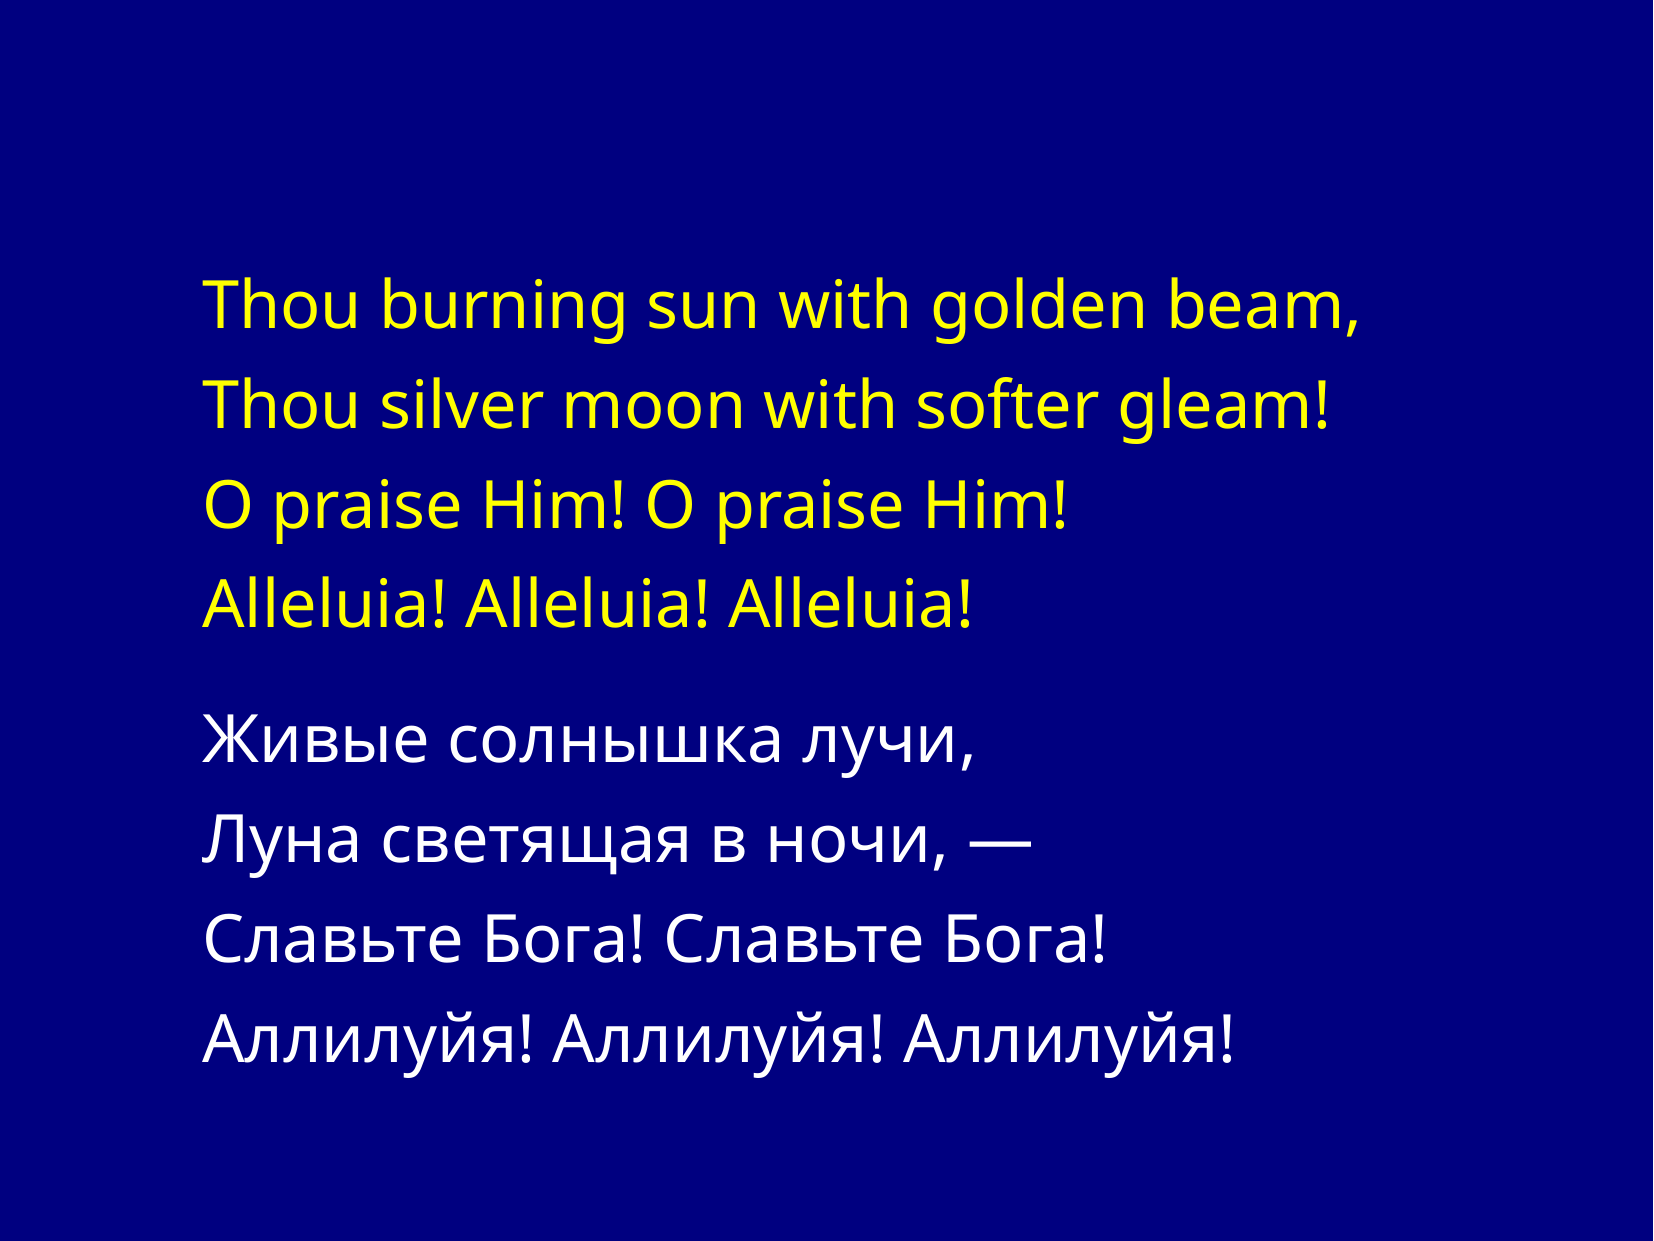

Thou burning sun with golden beam,
	Thou silver moon with softer gleam!
	O praise Him! O praise Him!
	Alleluia! Alleluia! Alleluia!
	Живые солнышка лучи,
	Луна светящая в ночи, ―
	Славьте Бога! Славьте Бога!
	Аллилуйя! Аллилуйя! Аллилуйя!